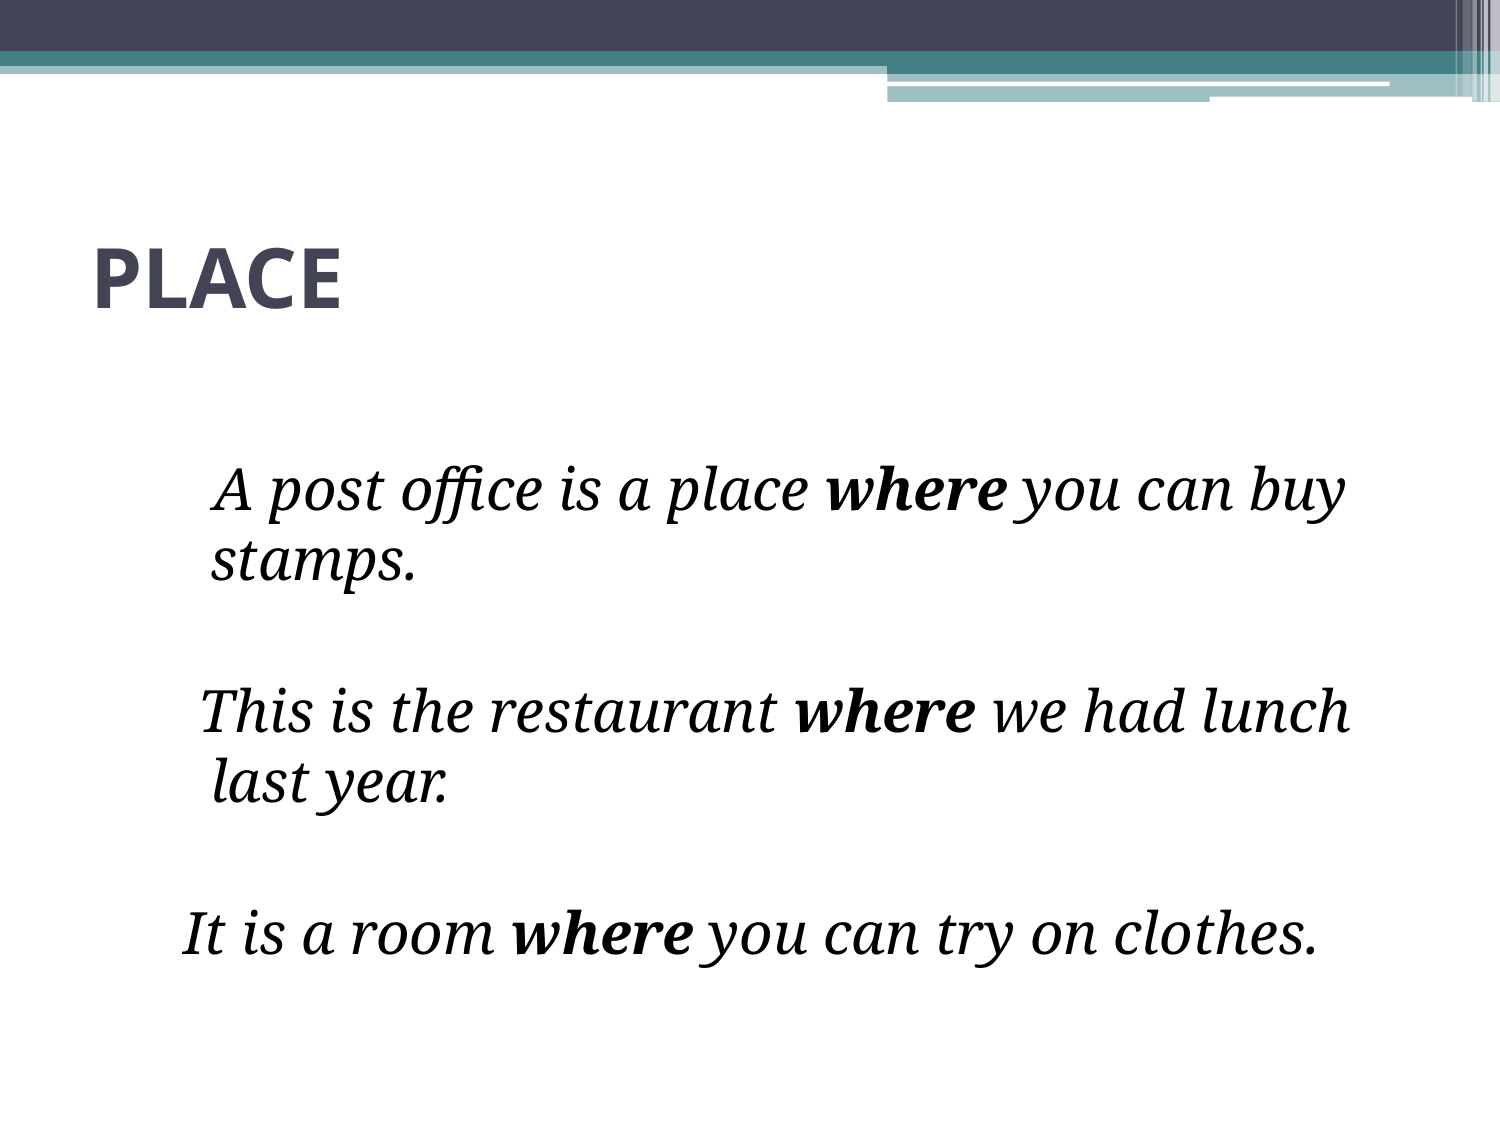

# PLACE
 A post office is a place where you can buy stamps.
 This is the restaurant where we had lunch last year.
 It is a room where you can try on clothes.